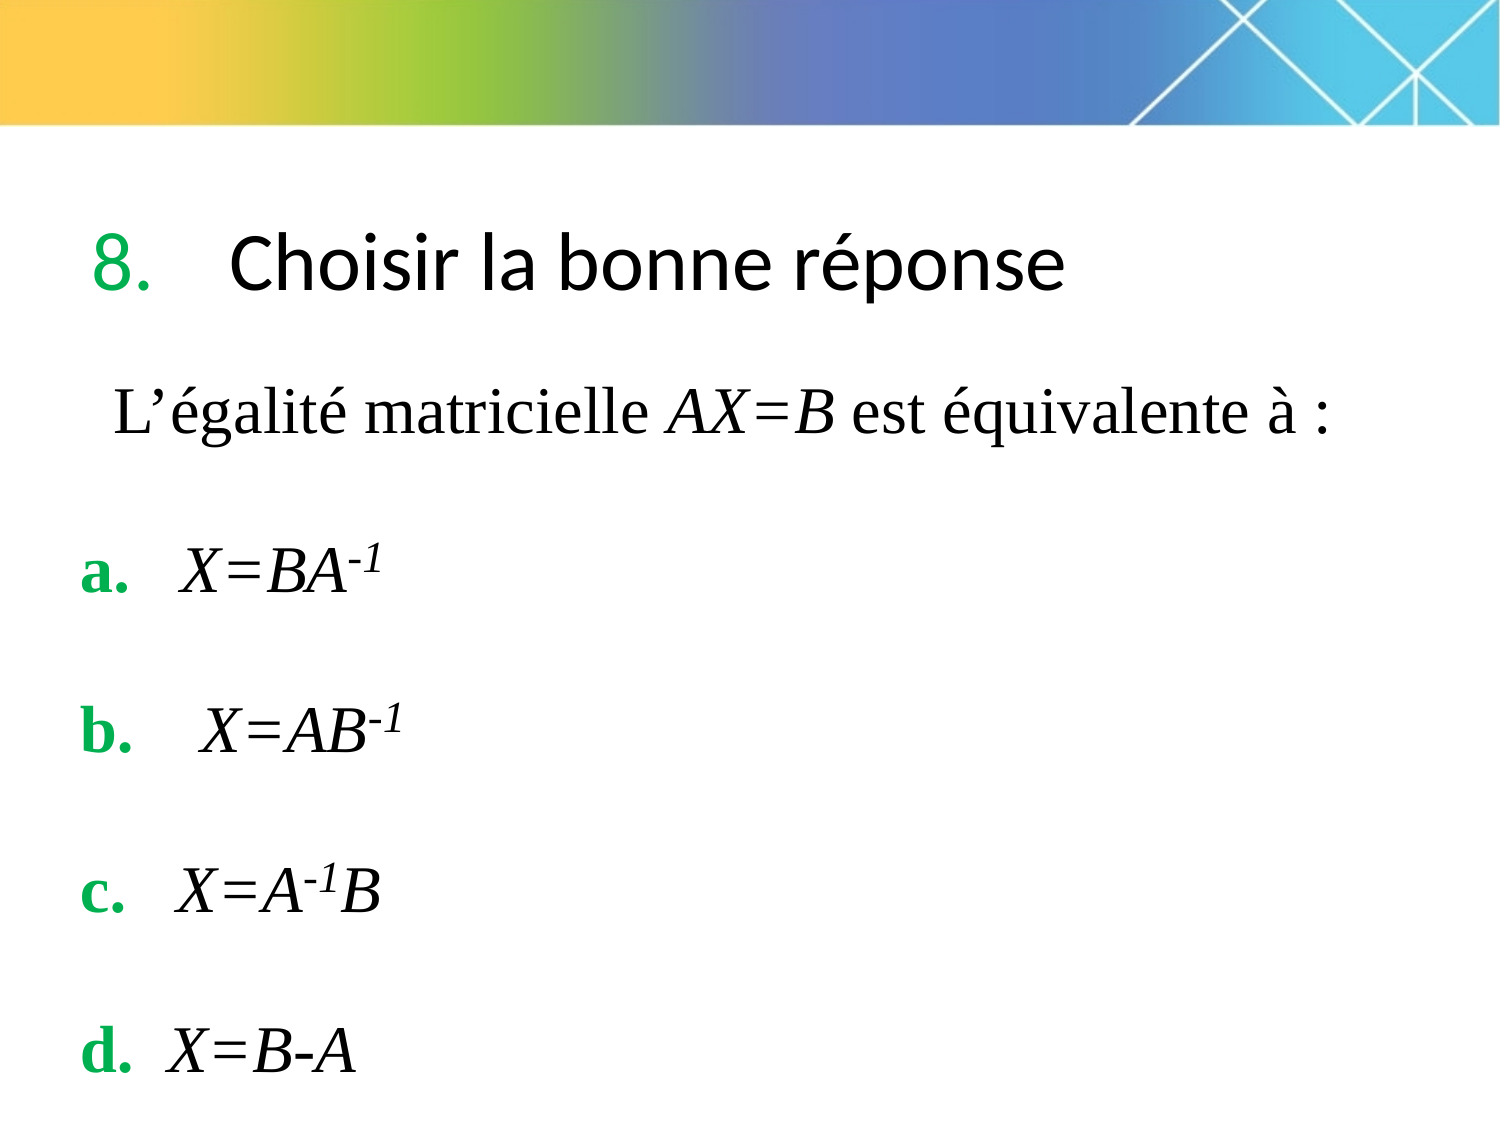

Choisir la bonne réponse
 L’égalité matricielle AX=B est équivalente à :
a. X=BA-1
b. X=AB-1
c. X=A-1B
d. X=B-A